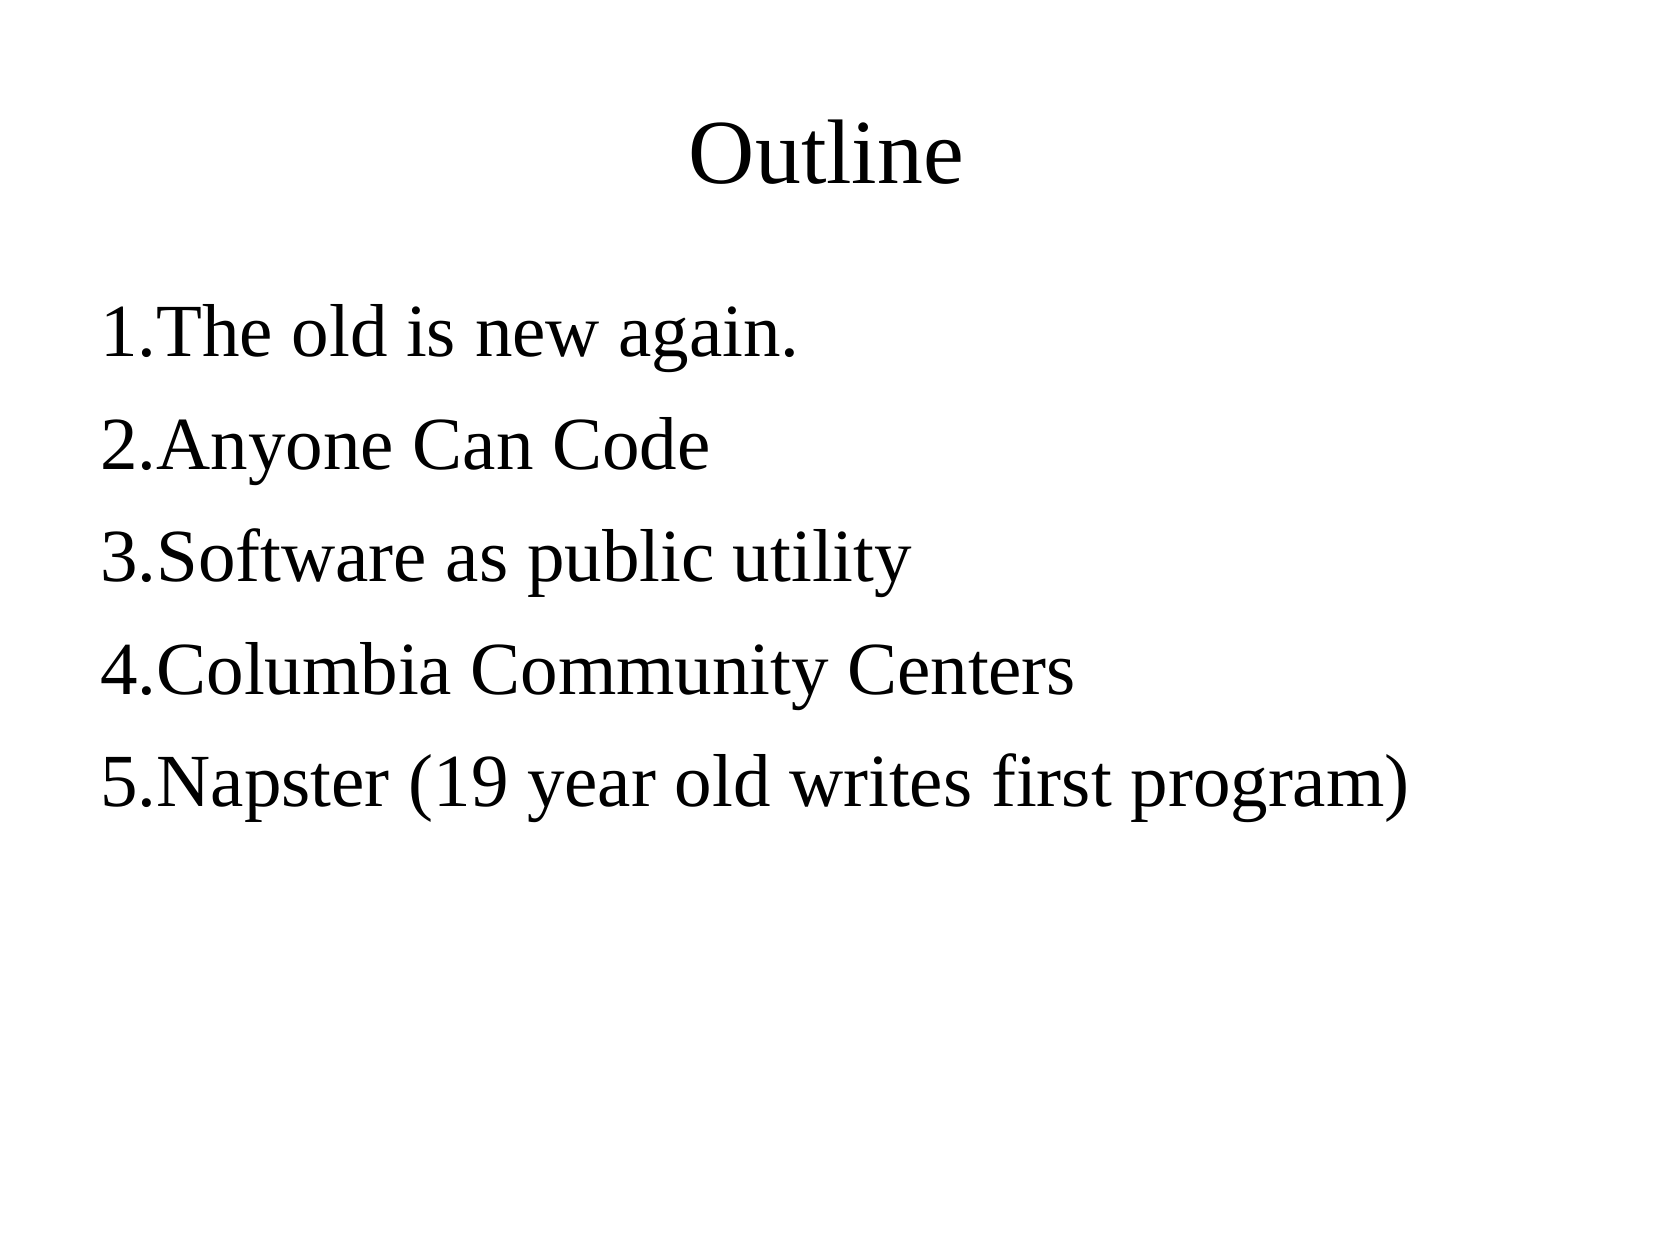

# Outline
The old is new again.
Anyone Can Code
Software as public utility
Columbia Community Centers
Napster (19 year old writes first program)